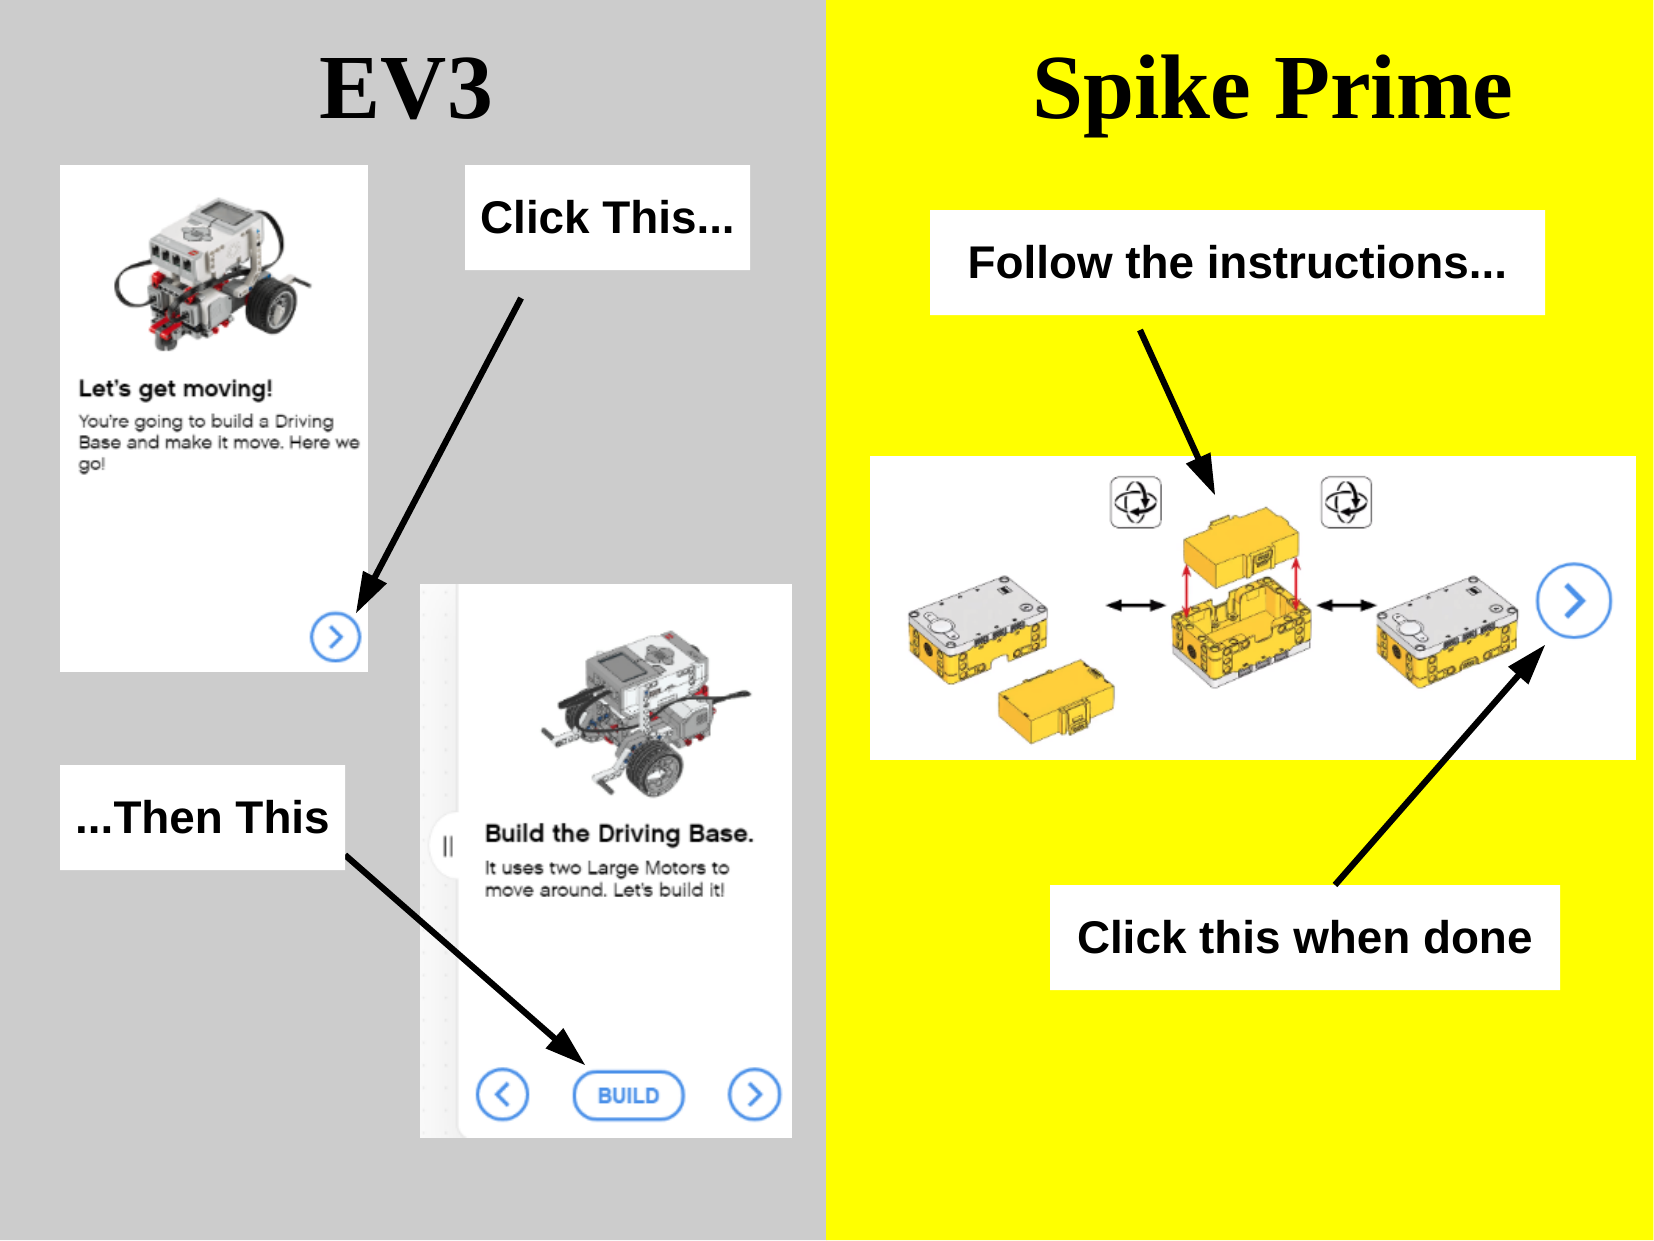

# EV3
Spike Prime
Click This...
Follow the instructions...
...Then This
Click this when done